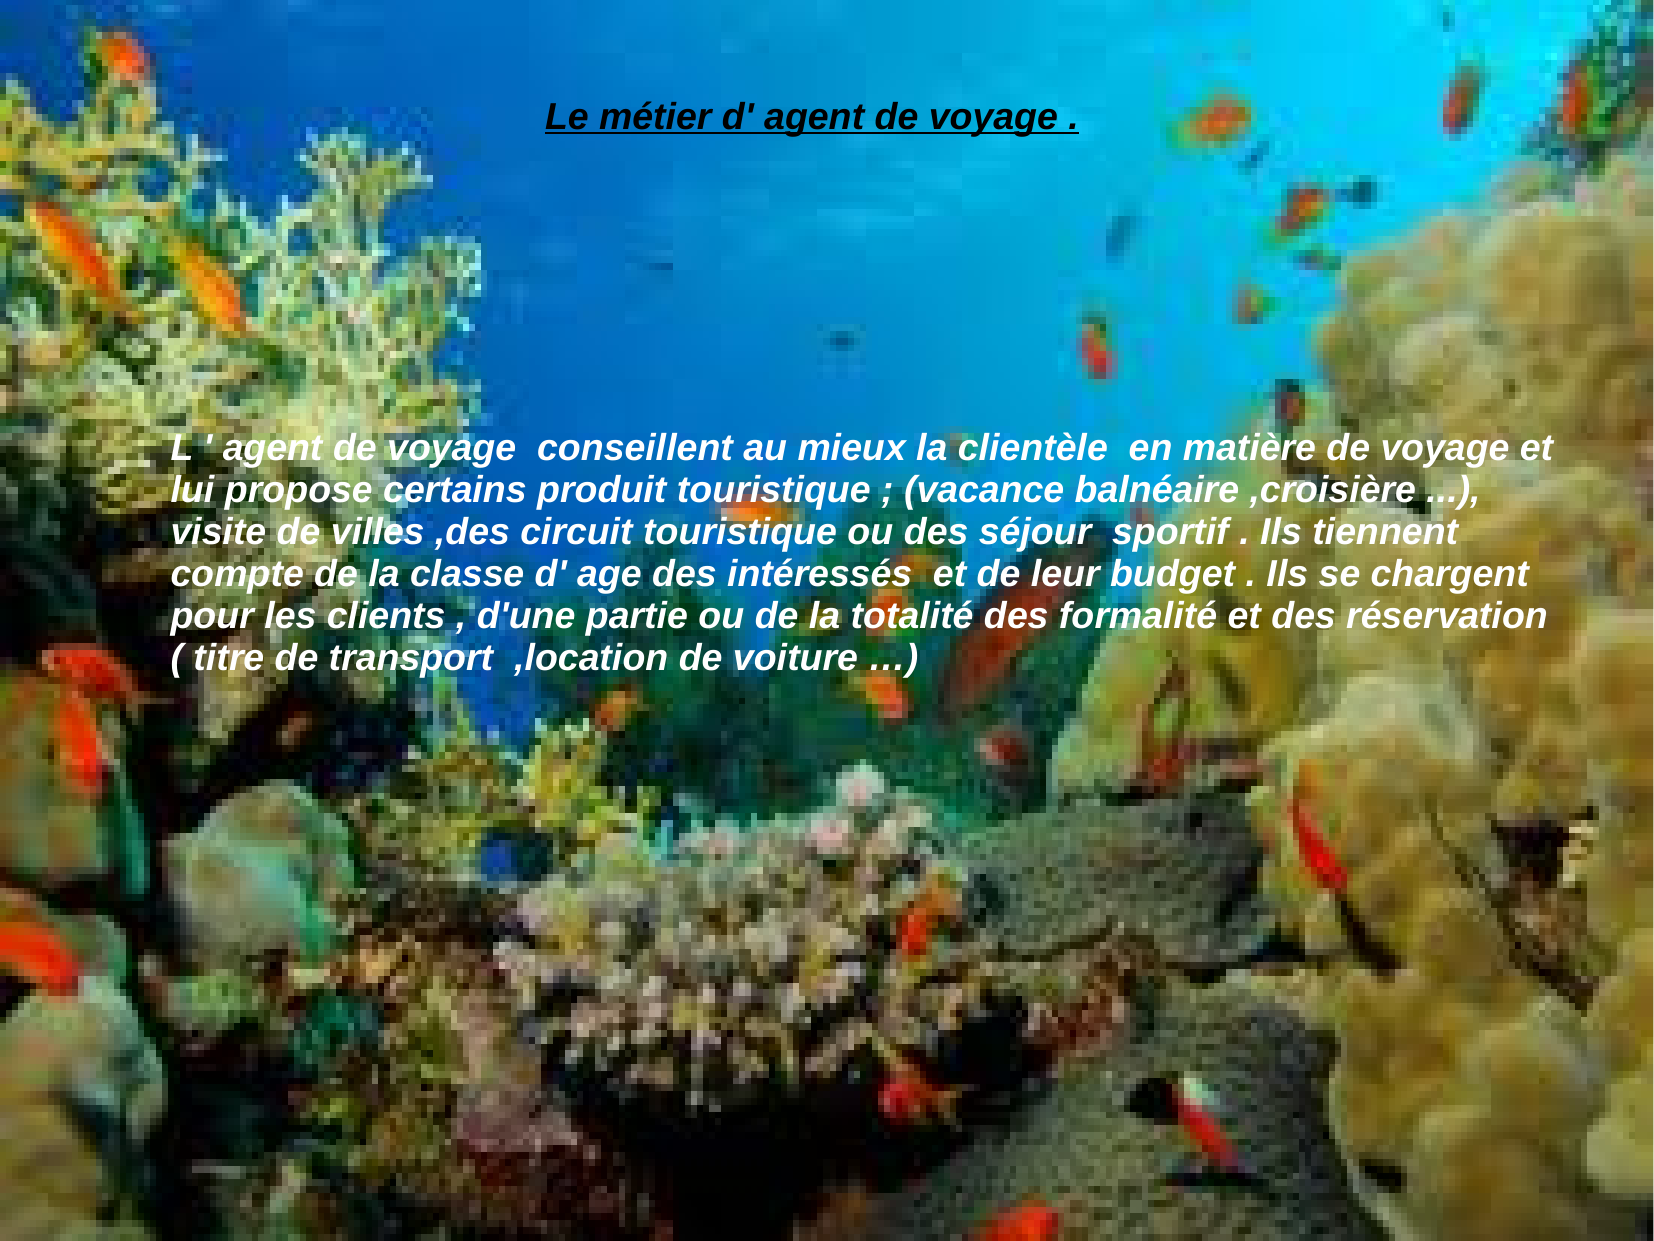

Le métier d' agent de voyage .
L ' agent de voyage conseillent au mieux la clientèle en matière de voyage et lui propose certains produit touristique ; (vacance balnéaire ,croisière ...), visite de villes ,des circuit touristique ou des séjour sportif . Ils tiennent compte de la classe d' age des intéressés et de leur budget . Ils se chargent pour les clients , d'une partie ou de la totalité des formalité et des réservation ( titre de transport ,location de voiture …)